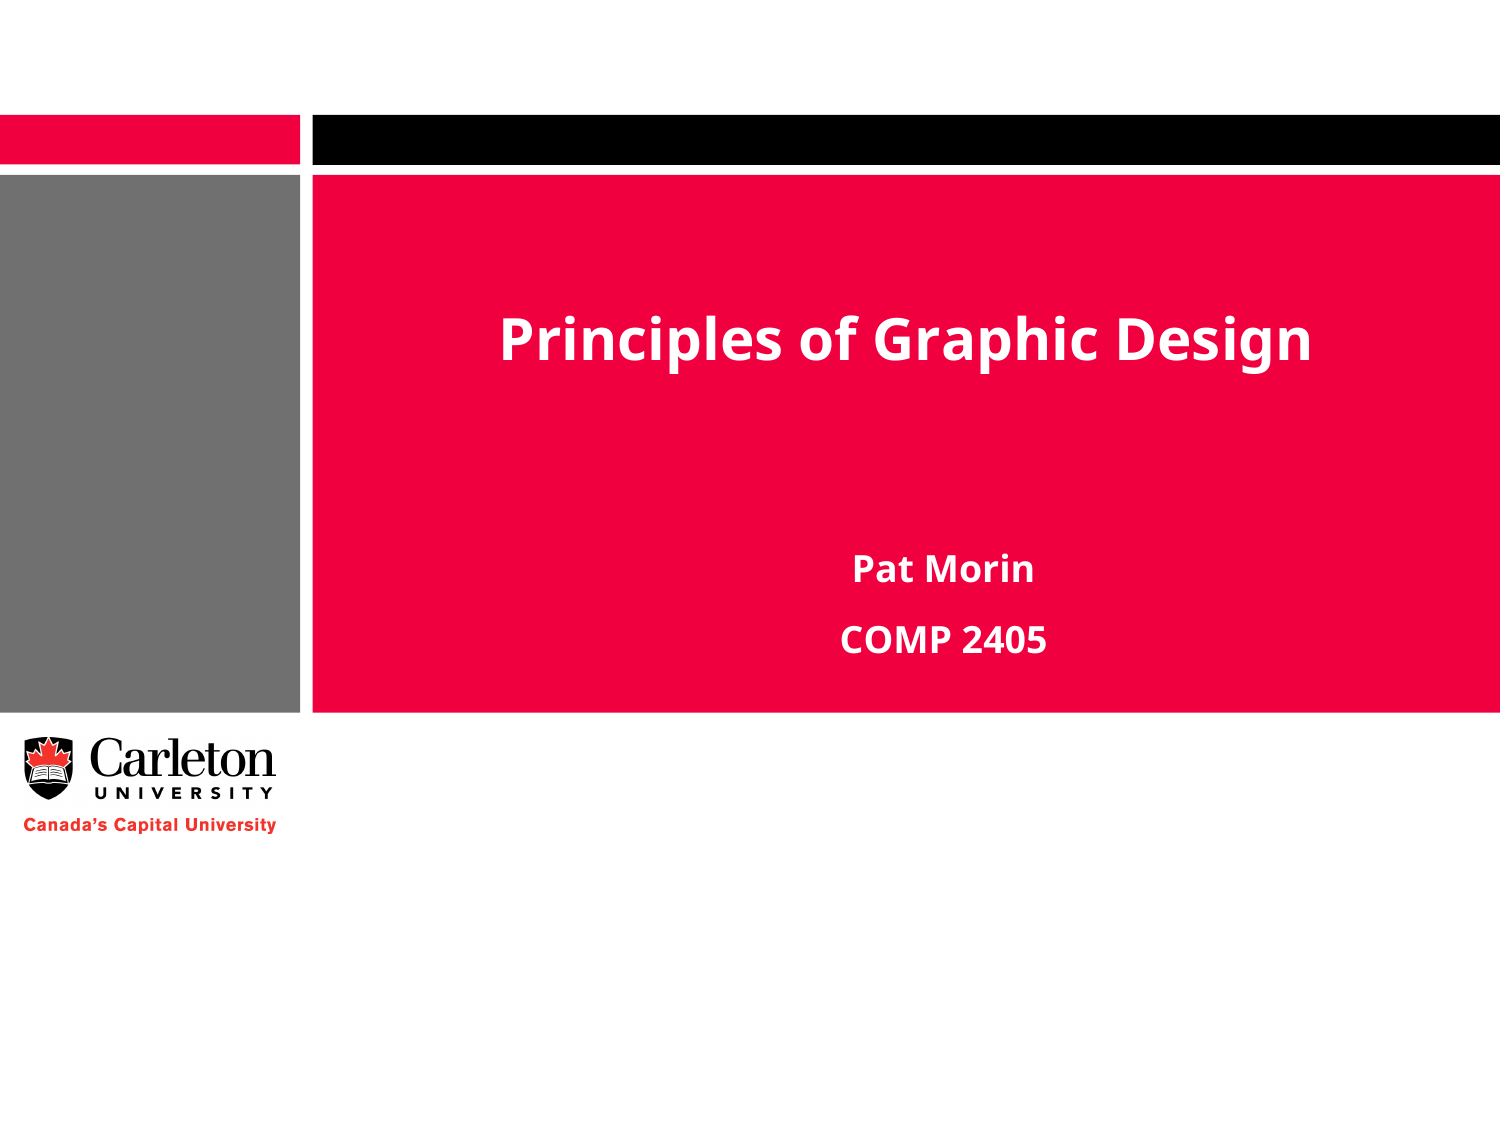

# Principles of Graphic Design
Pat Morin
COMP 2405